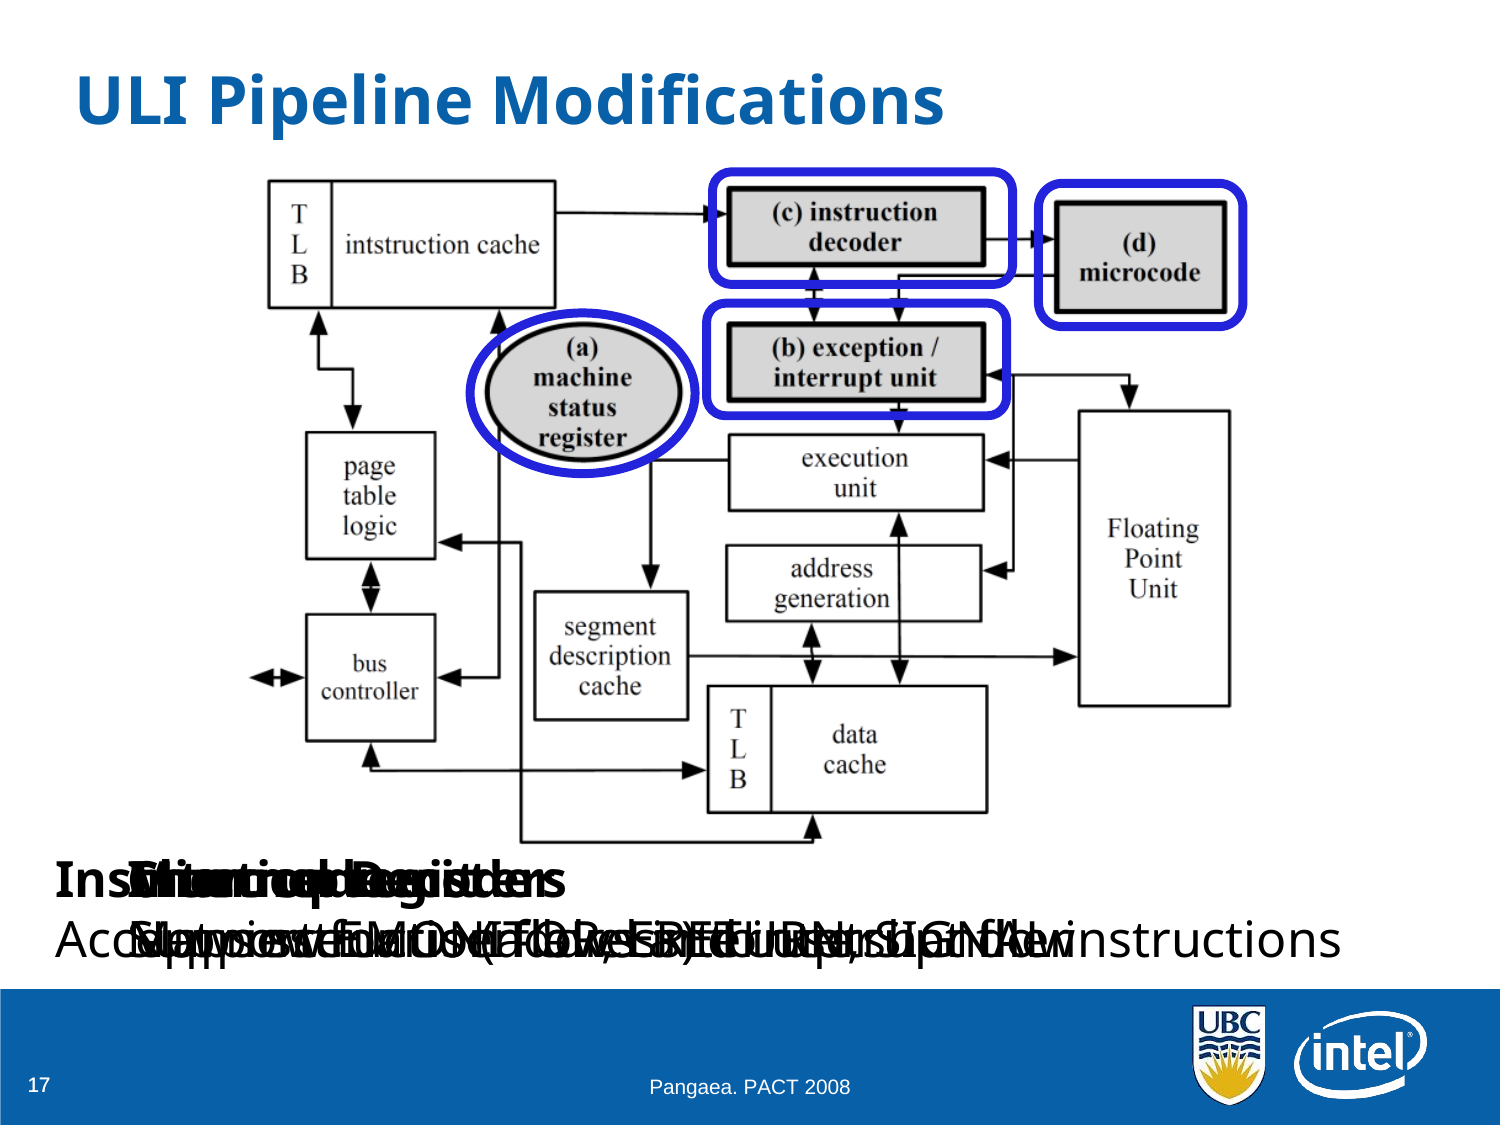

# ULI Pipeline Modifications
Instruction Decoder
Accept new EMONITOR, ERETURN, SIGNAL instructions
Channel registers
Maps scenario (address) to user handler
Interrupt unit
Support for user-level interrupts
Microcode
New instruction flows and interrupt flow